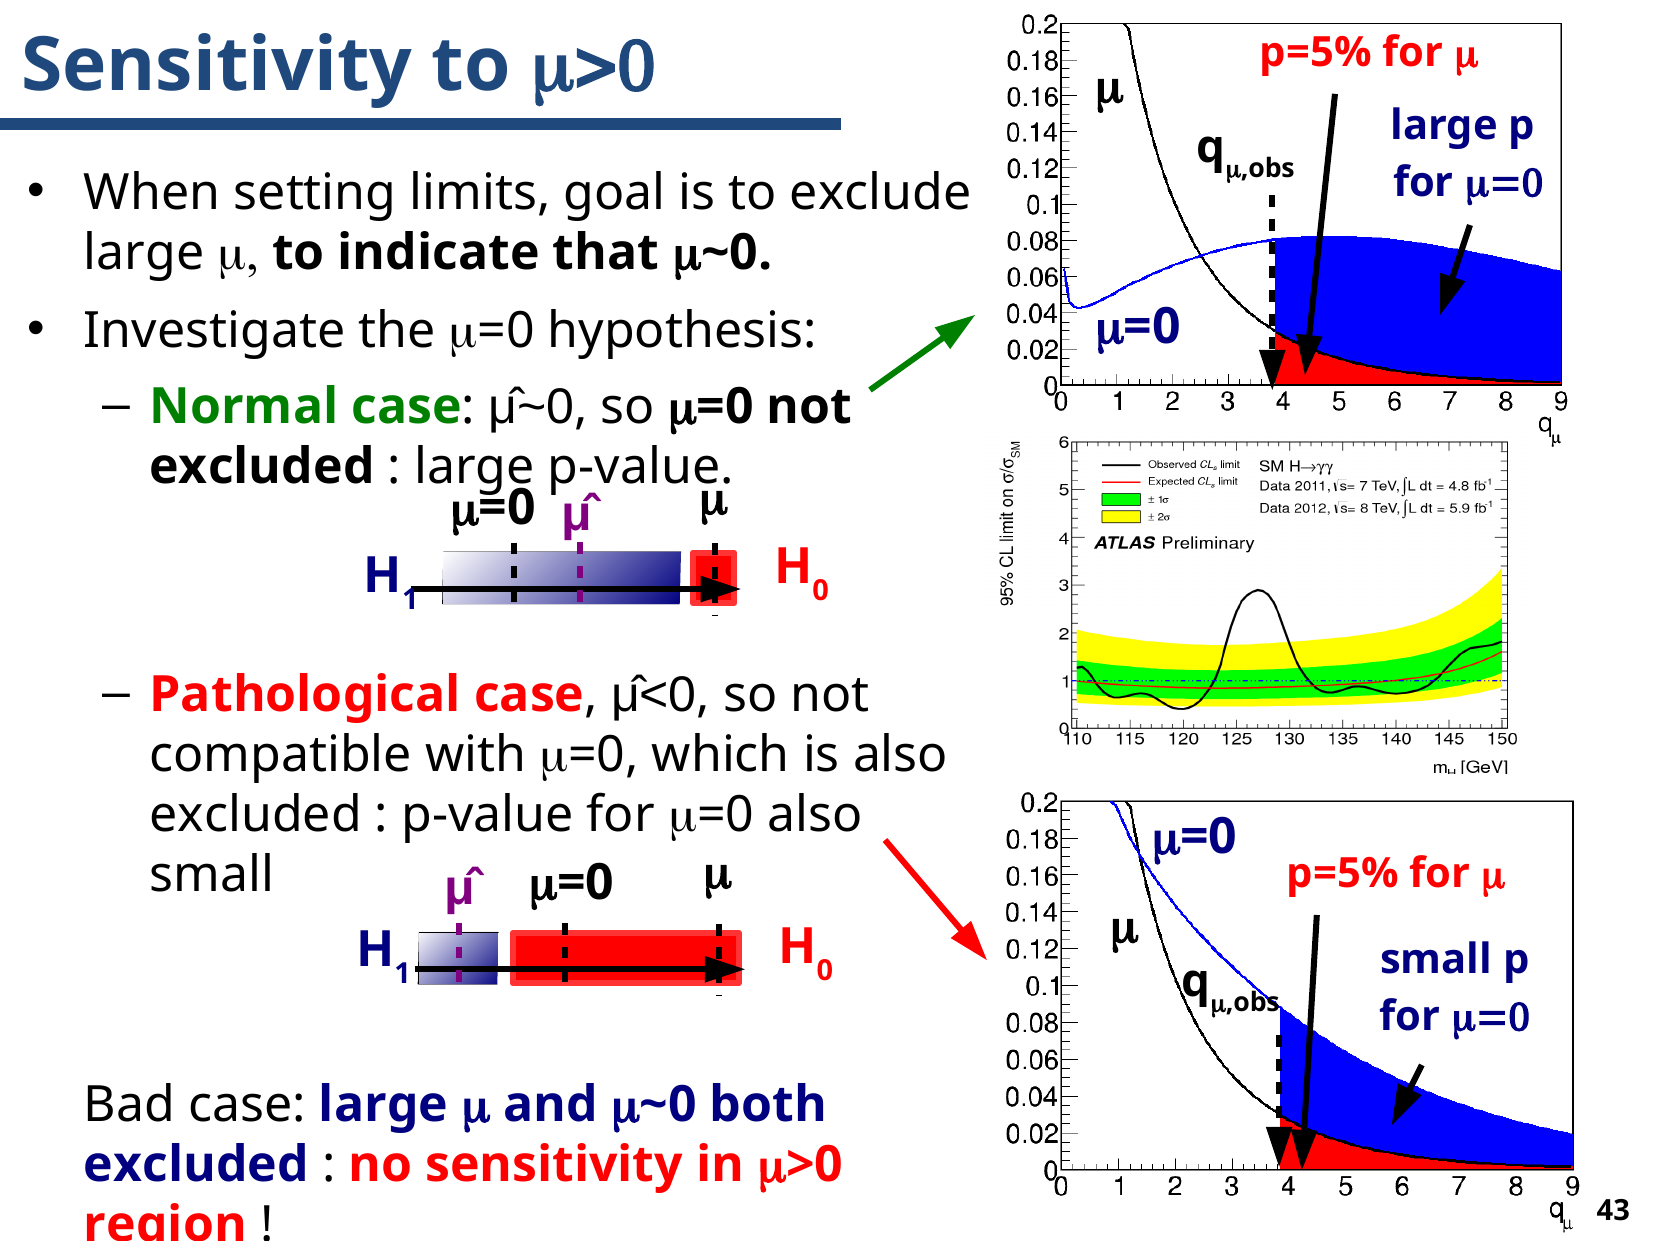

# Sensitivity to m>0
p=5% for m
m
large p
for m=0
qm,obs
When setting limits, goal is to exclude large m, to indicate that m~0.
Investigate the m=0 hypothesis:
Normal case: μ̂~0, so m=0 not excluded : large p-value.
Pathological case, μ̂<0, so not compatible with m=0, which is also excluded : p-value for m=0 also small
Bad case: large m and m~0 both
excluded : no sensitivity in m>0 region !
m=0
m=0
m
μ̂
H0
H1
m=0
p=5% for m
m=0
m
μ̂
m
H0
H1
small p
for m=0
qm,obs
43